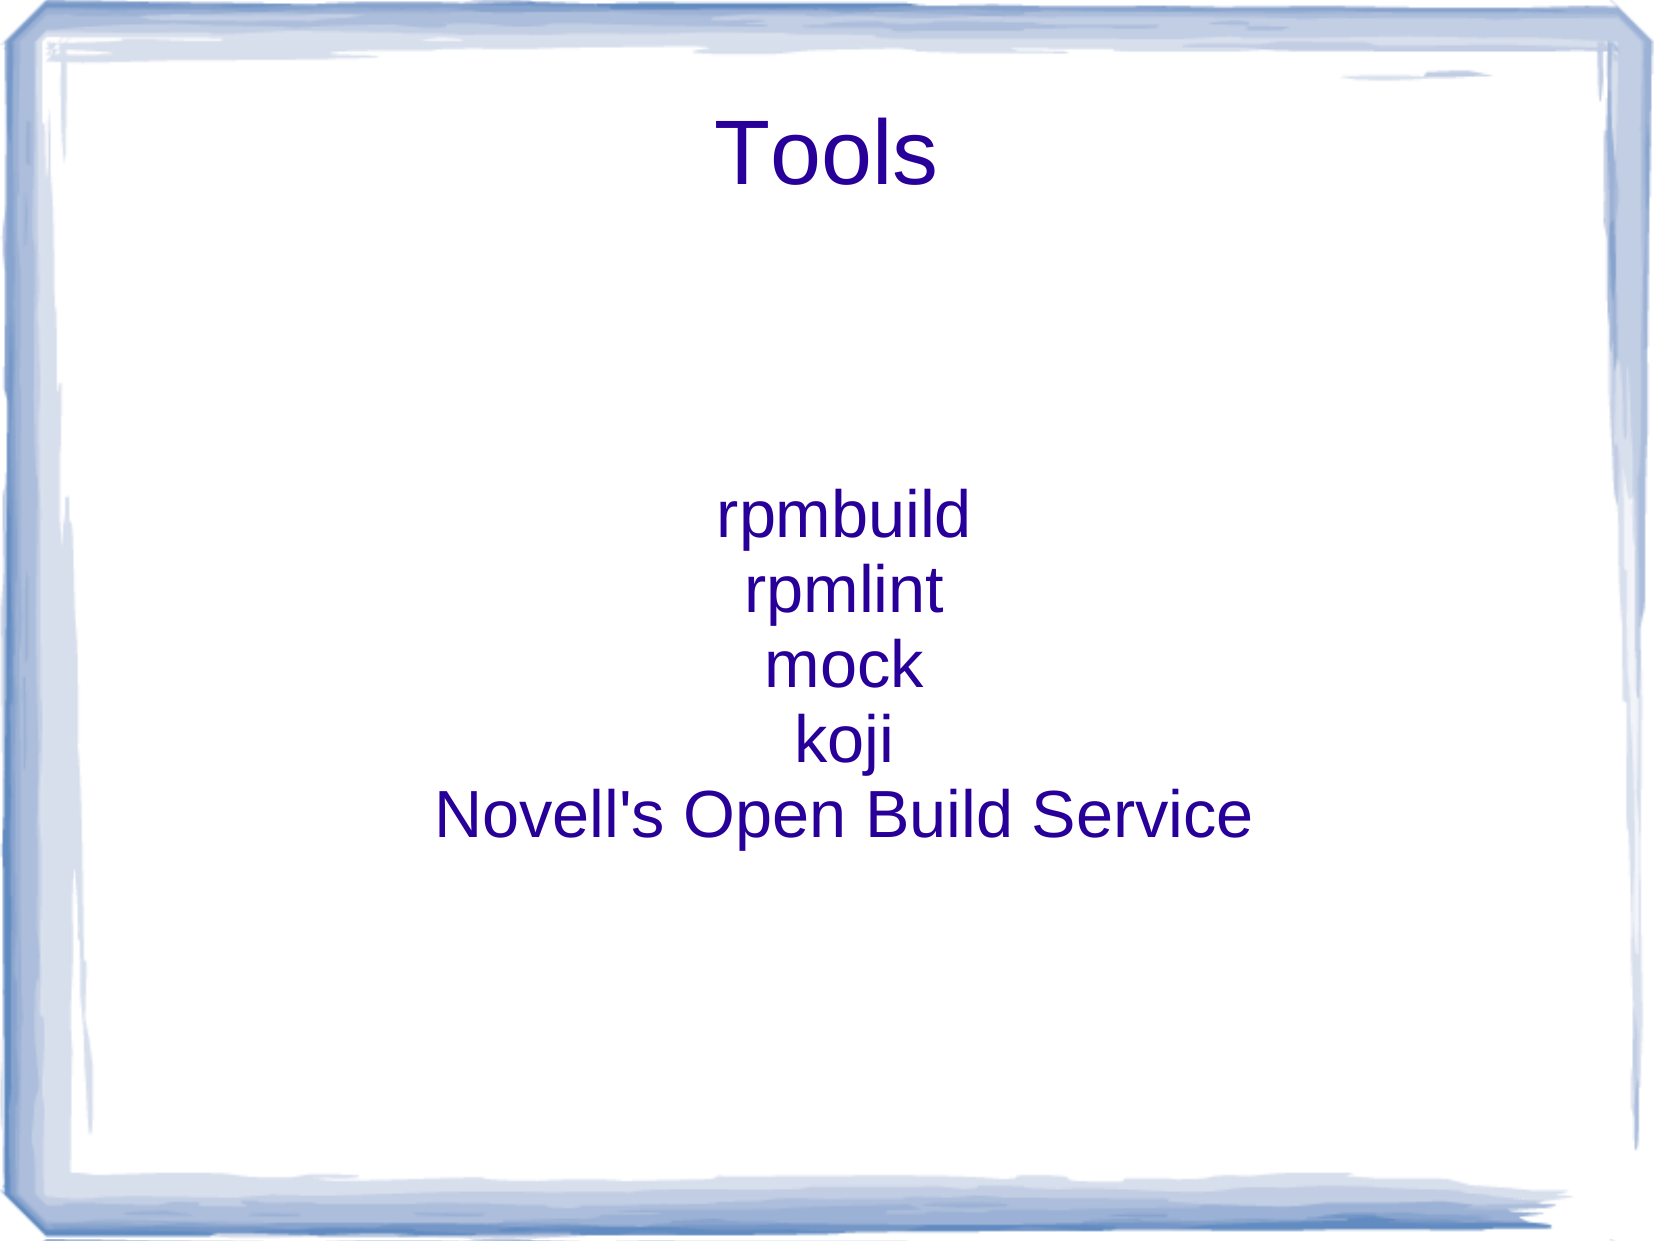

# Tools
rpmbuild
rpmlint
mock
koji
Novell's Open Build Service